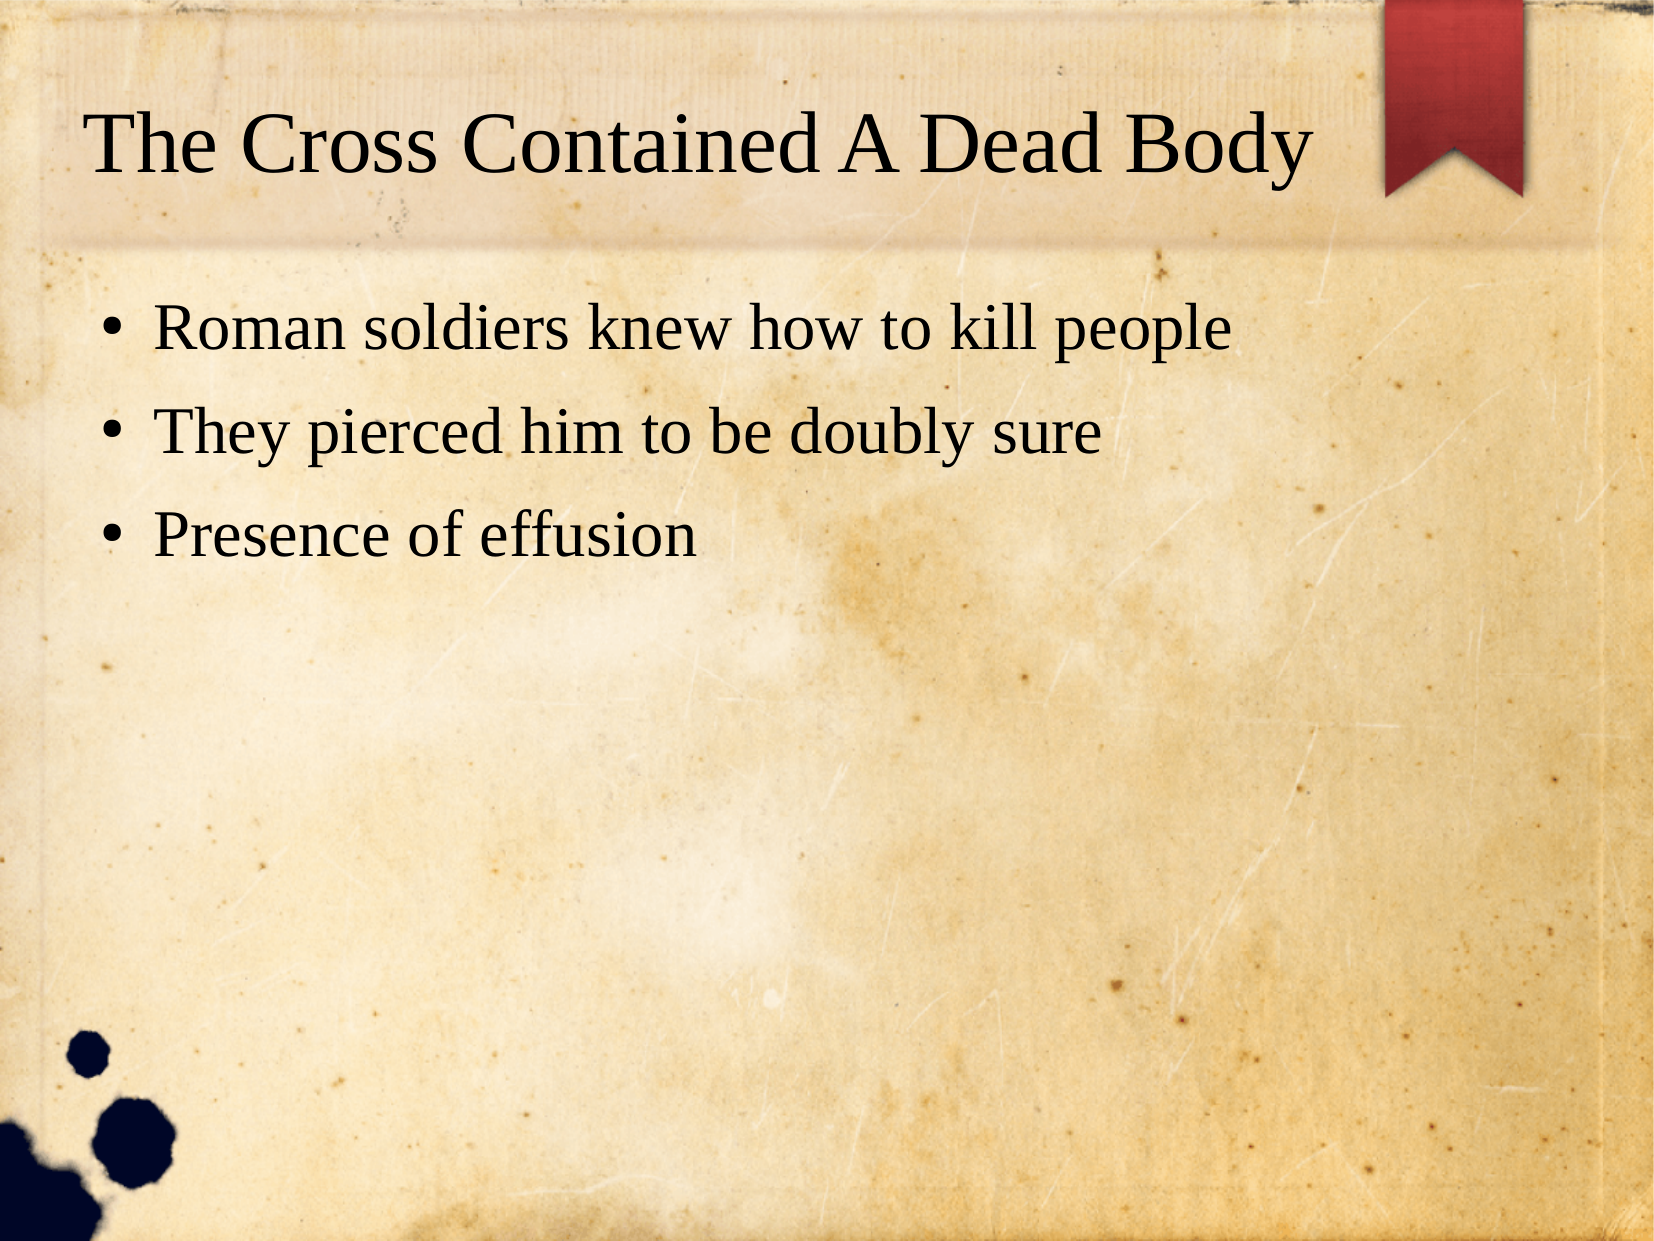

# The Cross Contained A Dead Body
Roman soldiers knew how to kill people
They pierced him to be doubly sure
Presence of effusion